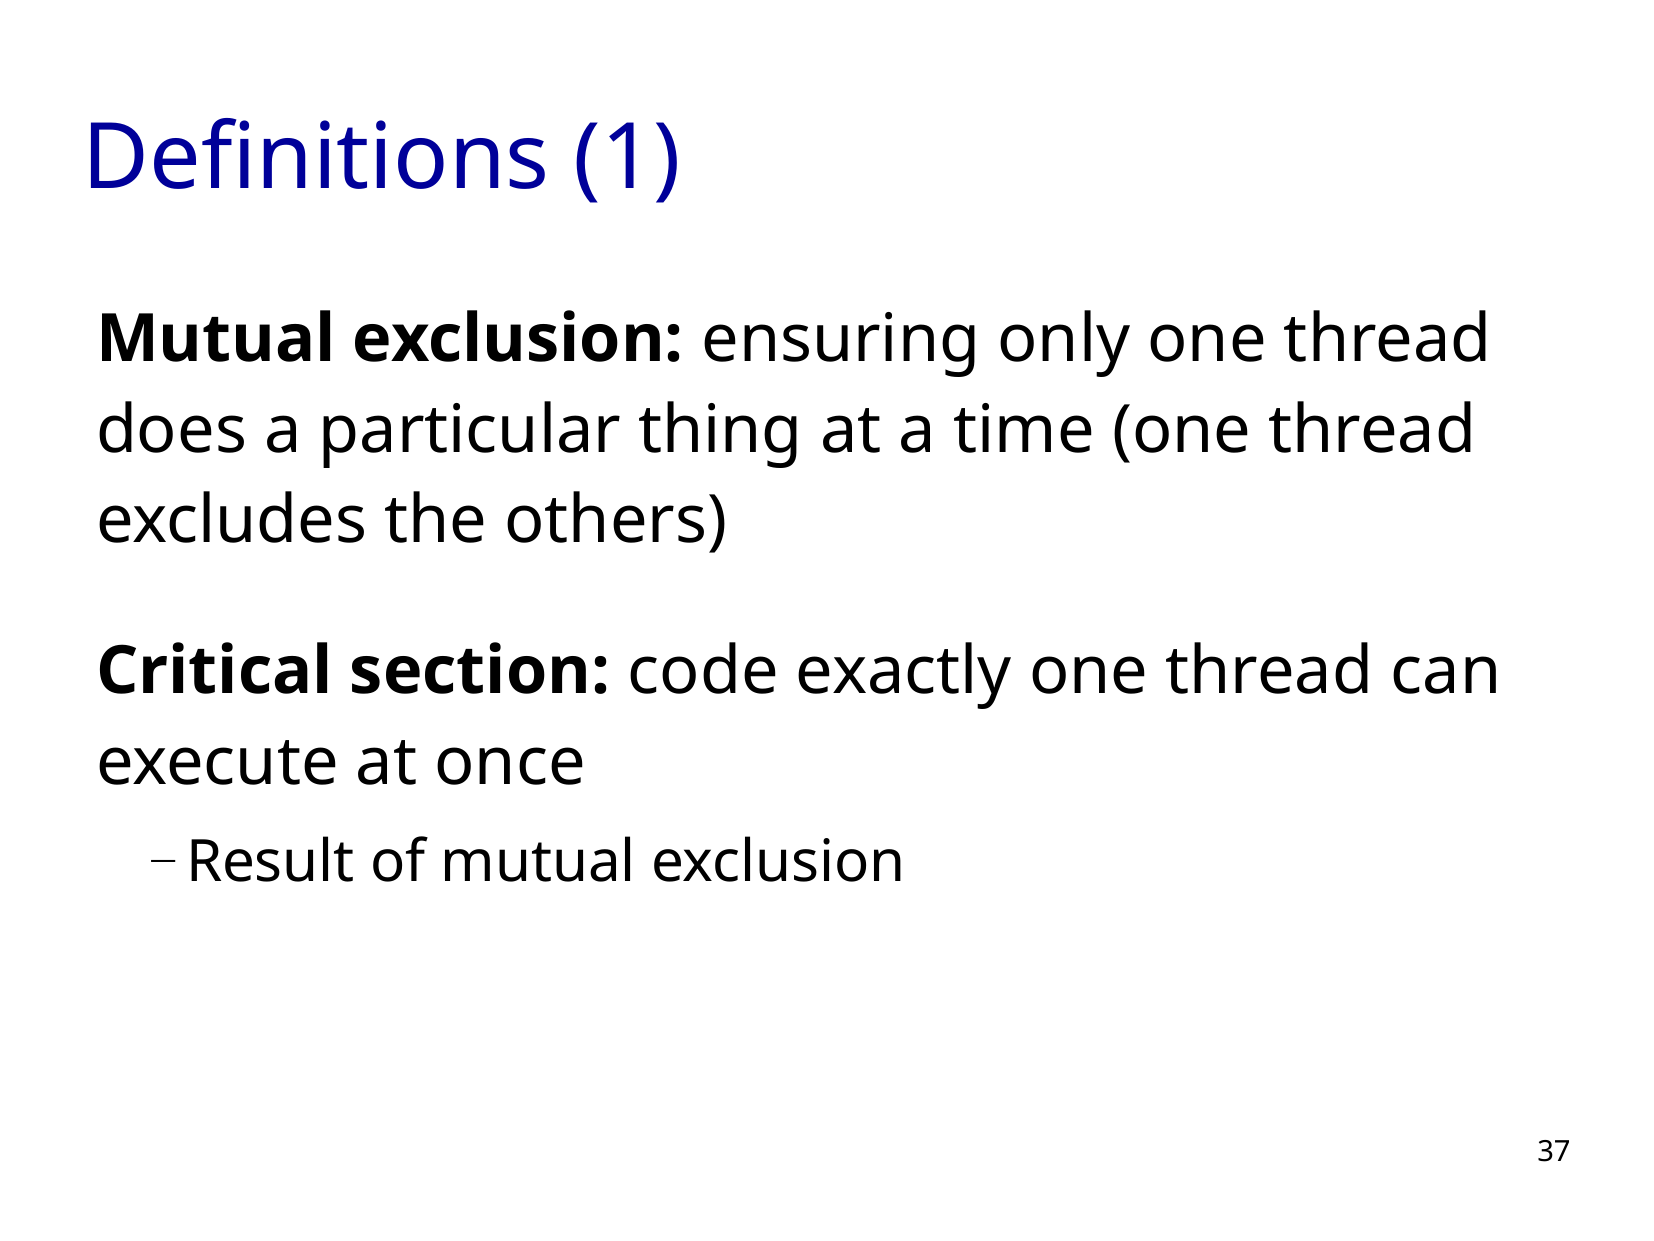

# Definitions (1)
Mutual exclusion: ensuring only one thread does a particular thing at a time (one thread excludes the others)
Critical section: code exactly one thread can execute at once
Result of mutual exclusion
37